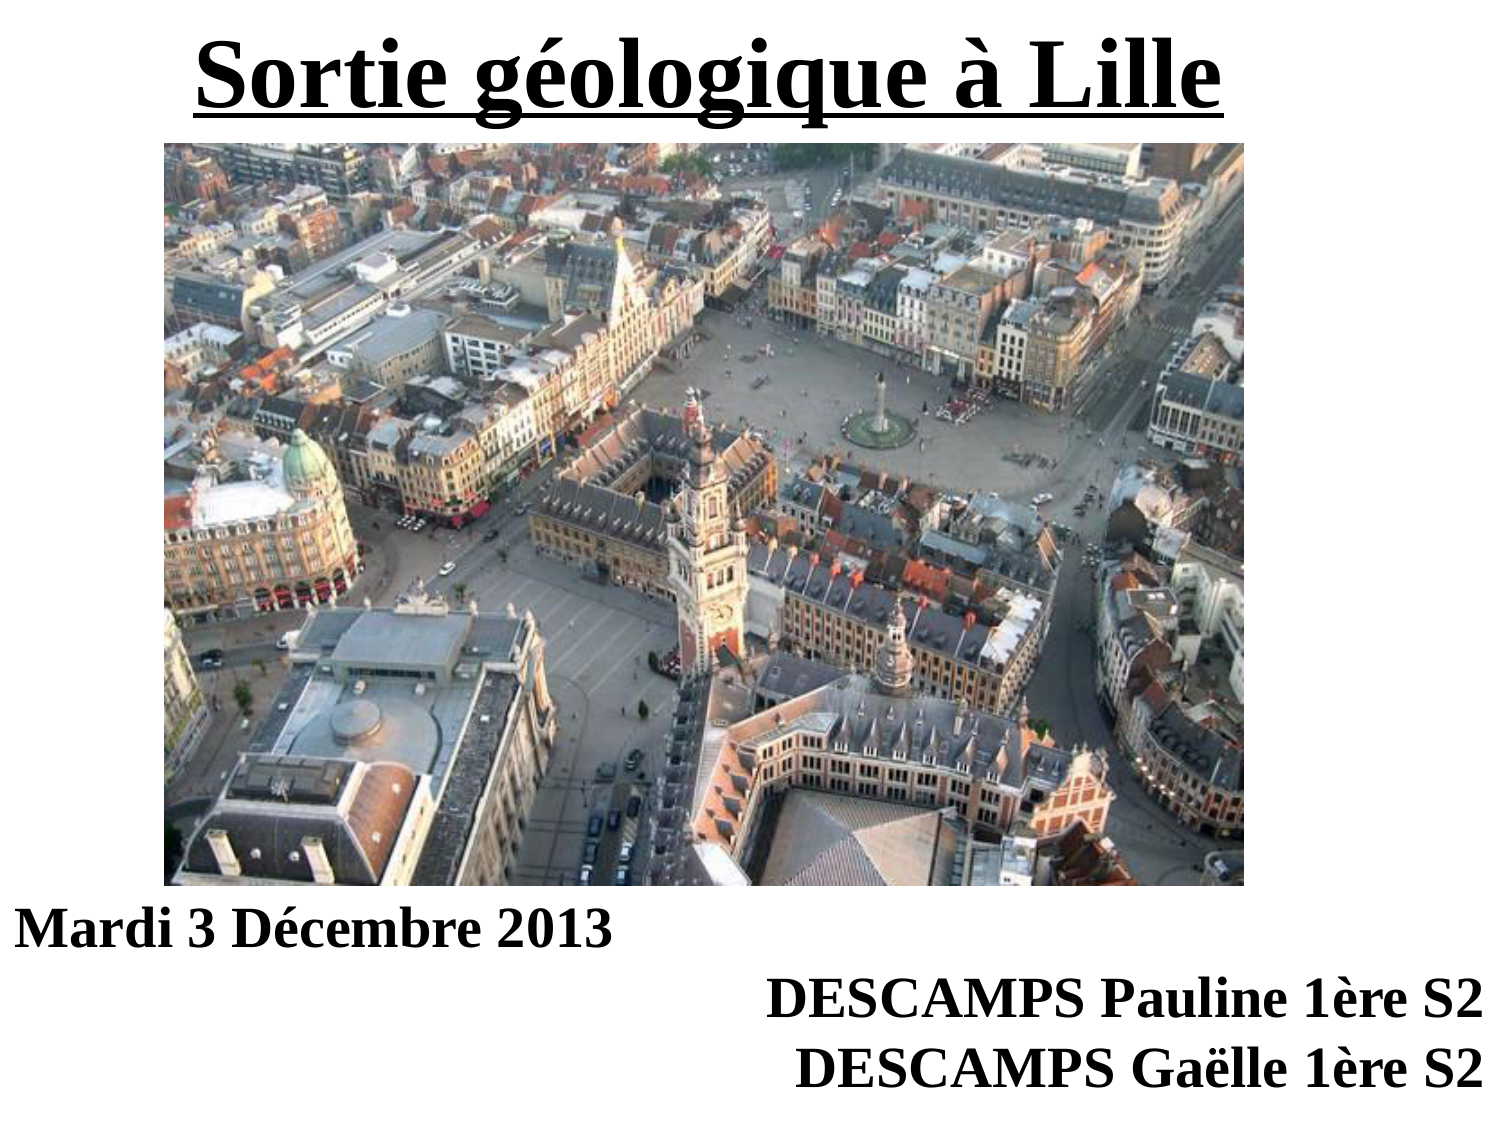

# Sortie géologique à Lille
Mardi 3 Décembre 2013
DESCAMPS Pauline 1ère S2
DESCAMPS Gaëlle 1ère S2